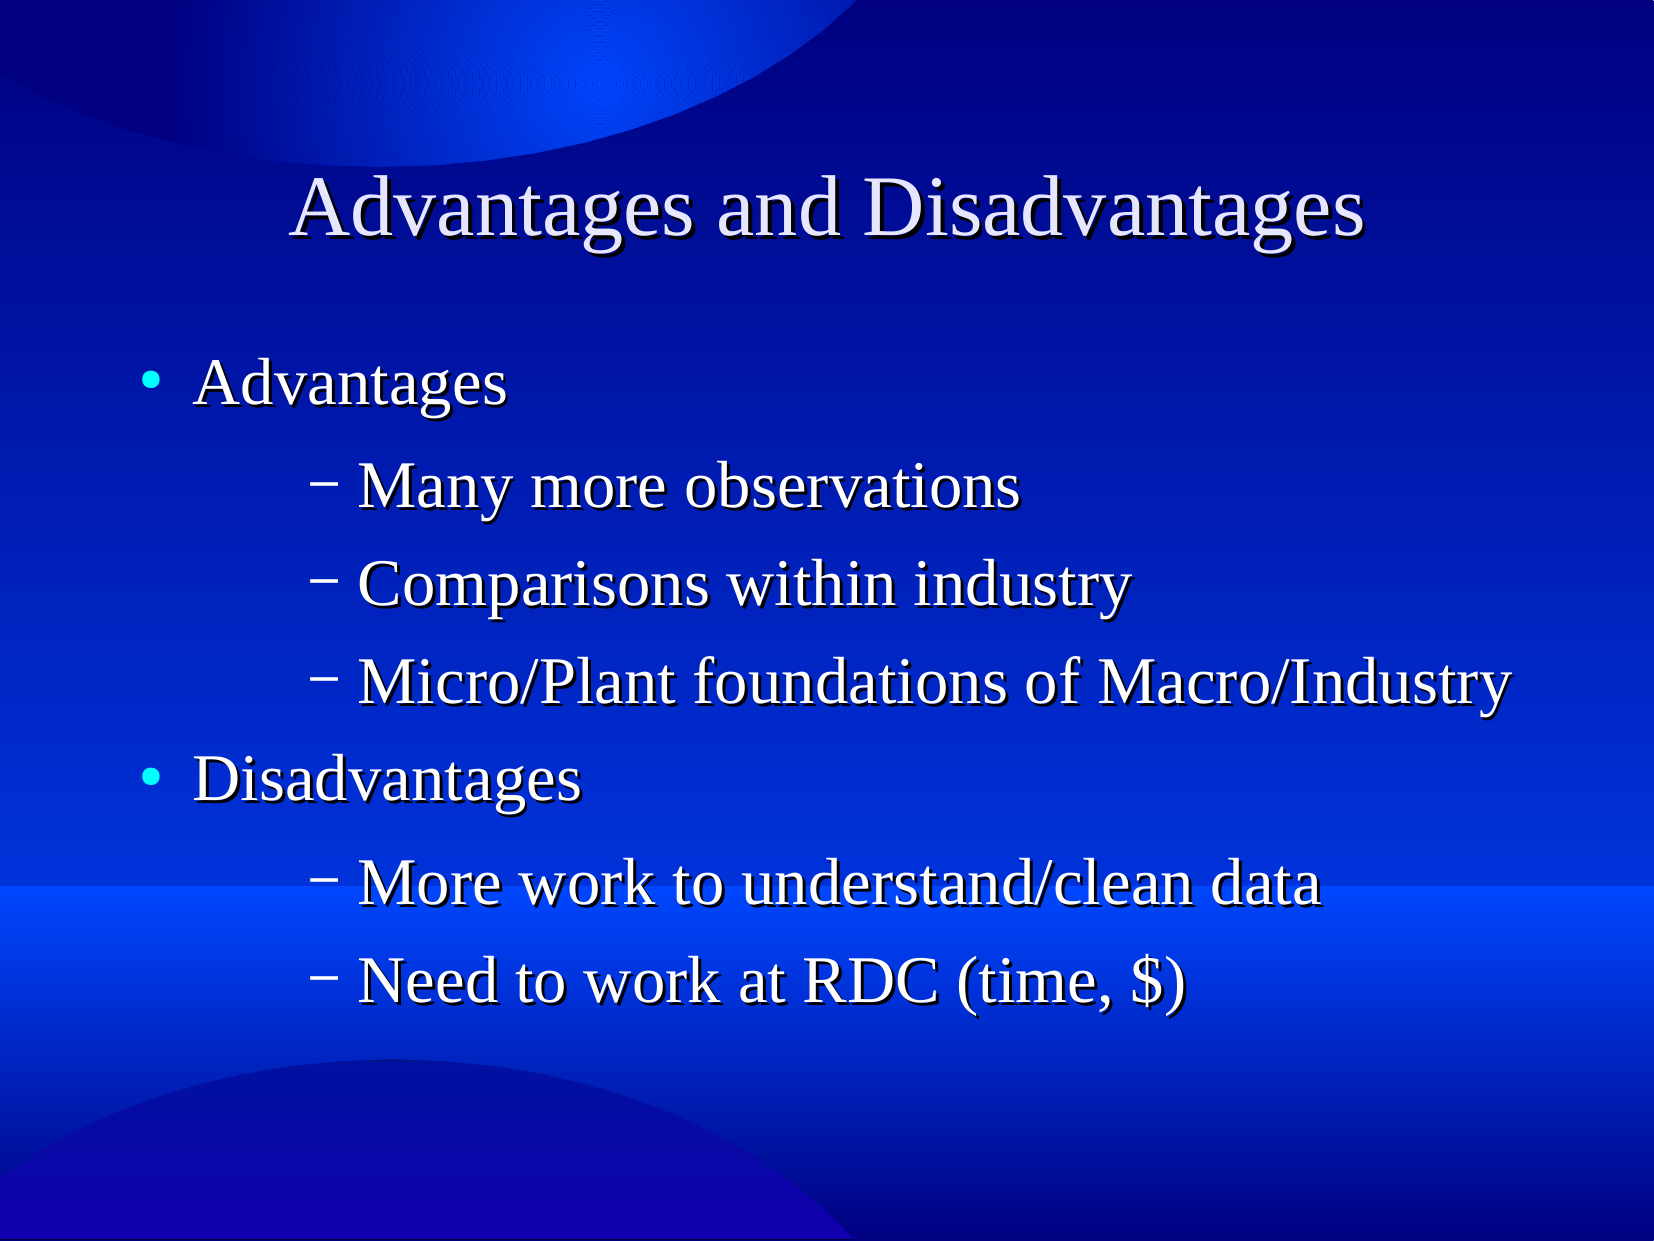

# Advantages and Disadvantages
Advantages
Many more observations
Comparisons within industry
Micro/Plant foundations of Macro/Industry
Disadvantages
More work to understand/clean data
Need to work at RDC (time, $)